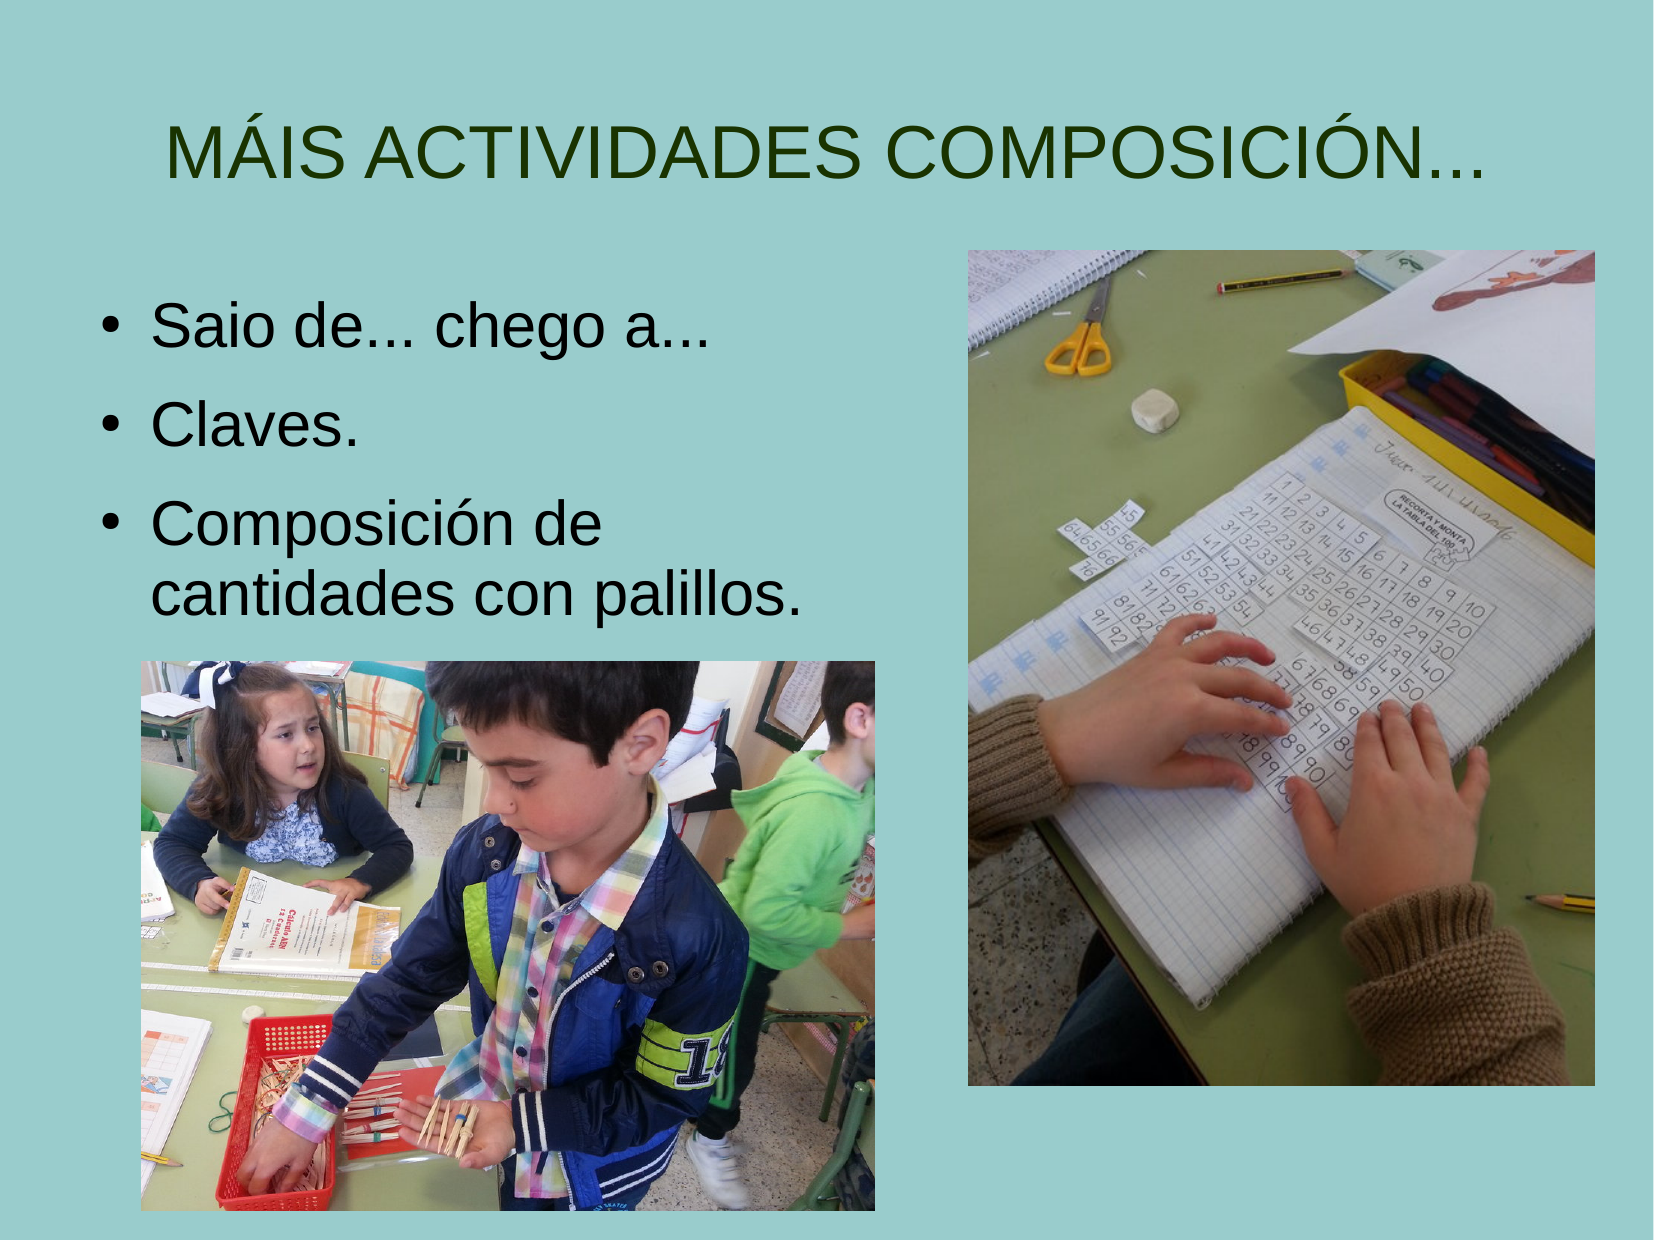

# MÁIS ACTIVIDADES COMPOSICIÓN...
Saio de... chego a...
Claves.
Composición de cantidades con palillos.